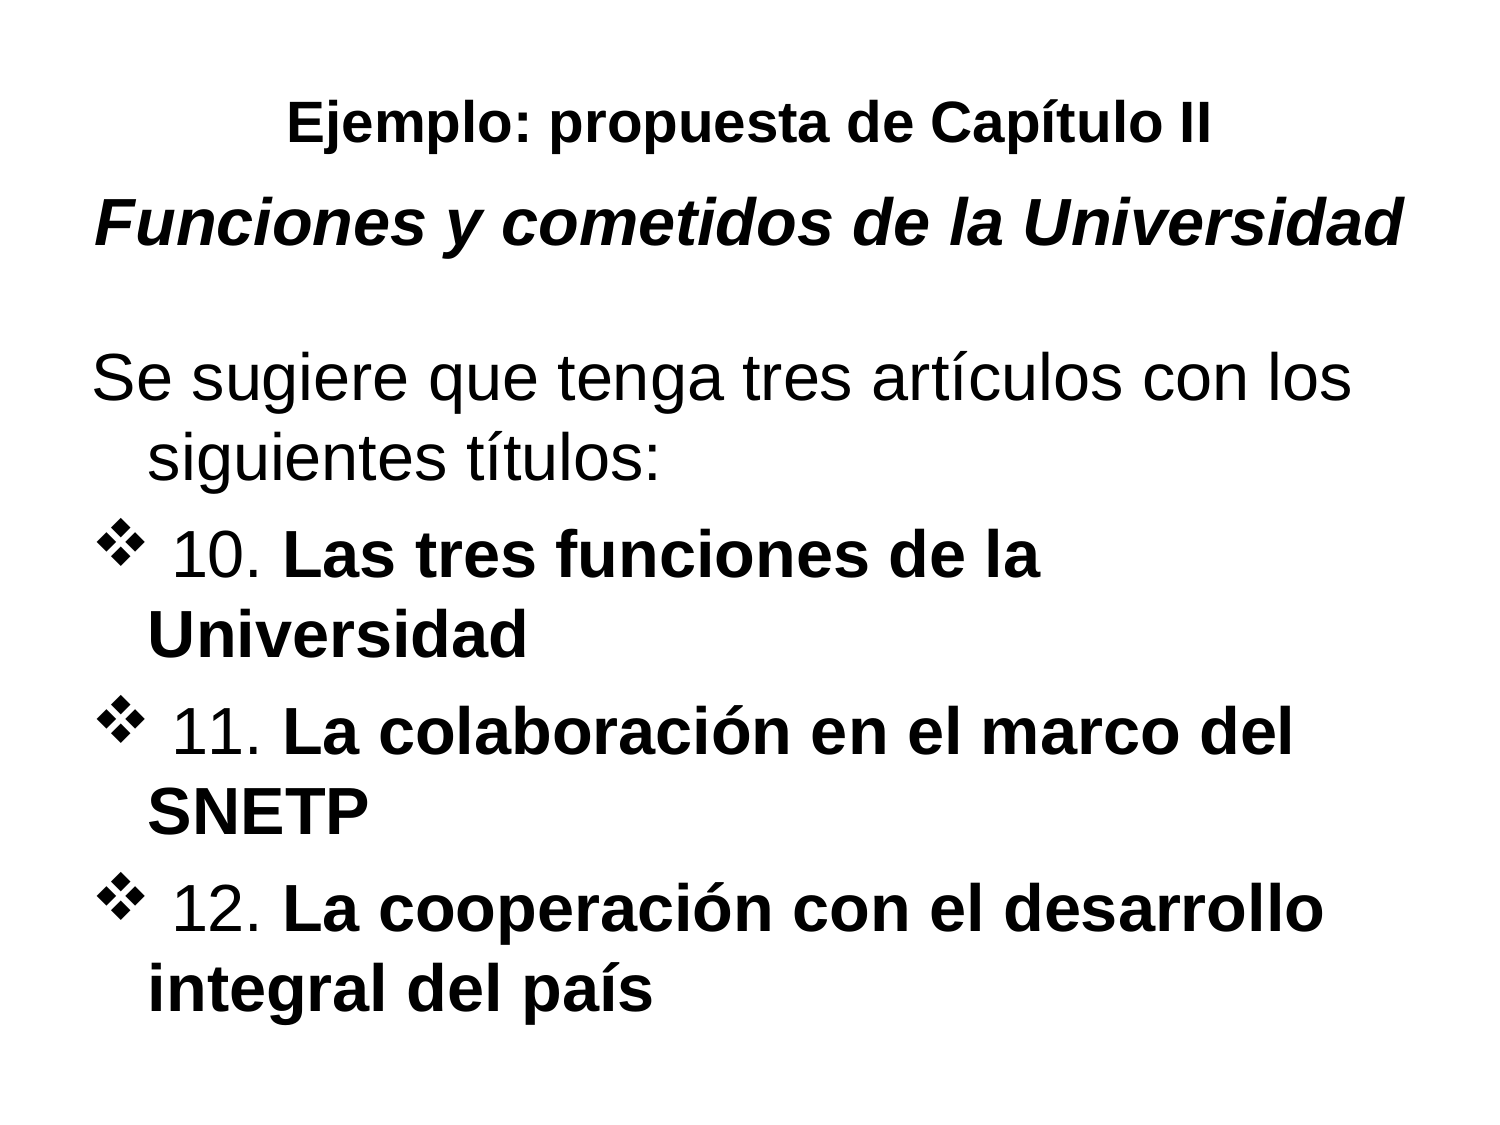

# Ejemplo: propuesta de Capítulo II Funciones y cometidos de la Universidad
Se sugiere que tenga tres artículos con los siguientes títulos:
 10. Las tres funciones de la Universidad
 11. La colaboración en el marco del SNETP
 12. La cooperación con el desarrollo integral del país